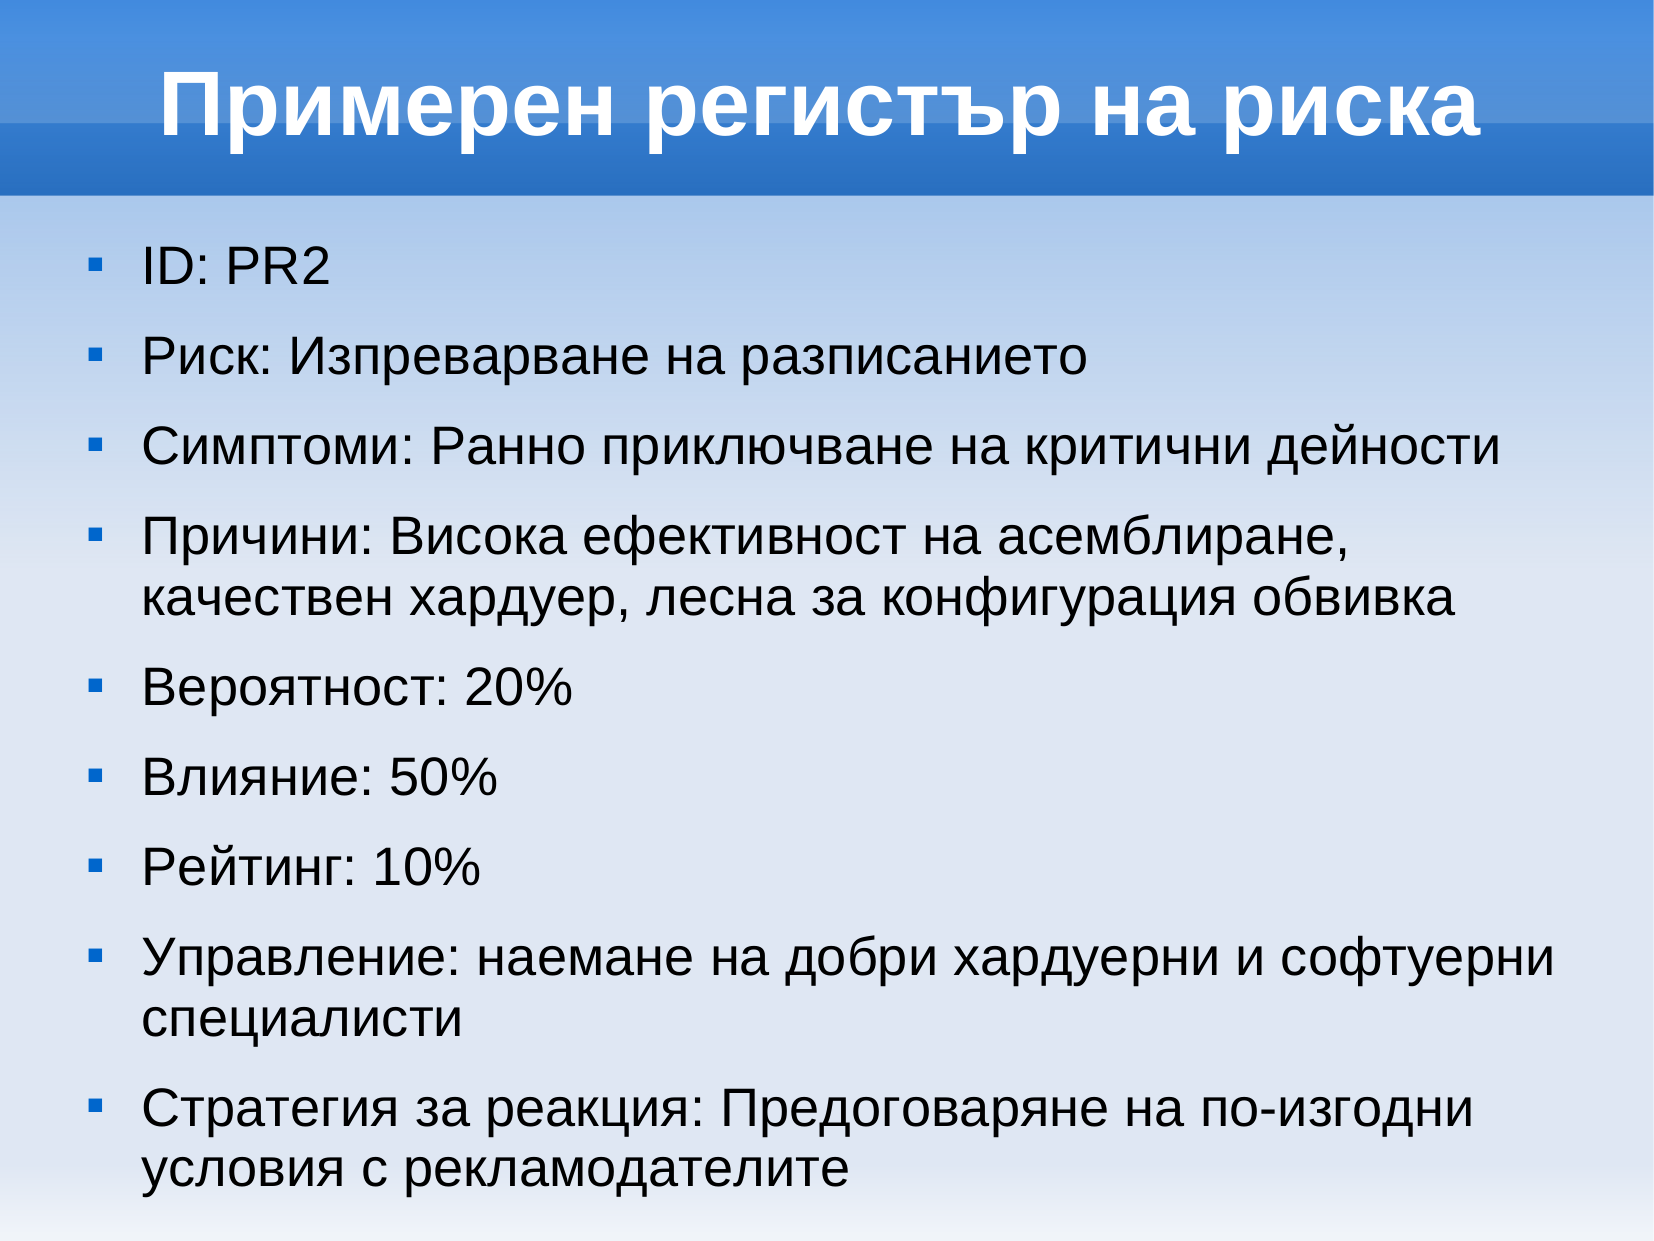

# Примерен регистър на риска
ID: PR2
Риск: Изпреварване на разписанието
Симптоми: Ранно приключване на критични дейности
Причини: Висока ефективност на асемблиране, качествен хардуер, лесна за конфигурация обвивка
Вероятност: 20%
Влияние: 50%
Рейтинг: 10%
Управление: наемане на добри хардуерни и софтуерни специалисти
Стратегия за реакция: Предоговаряне на по-изгодни условия с рекламодателите